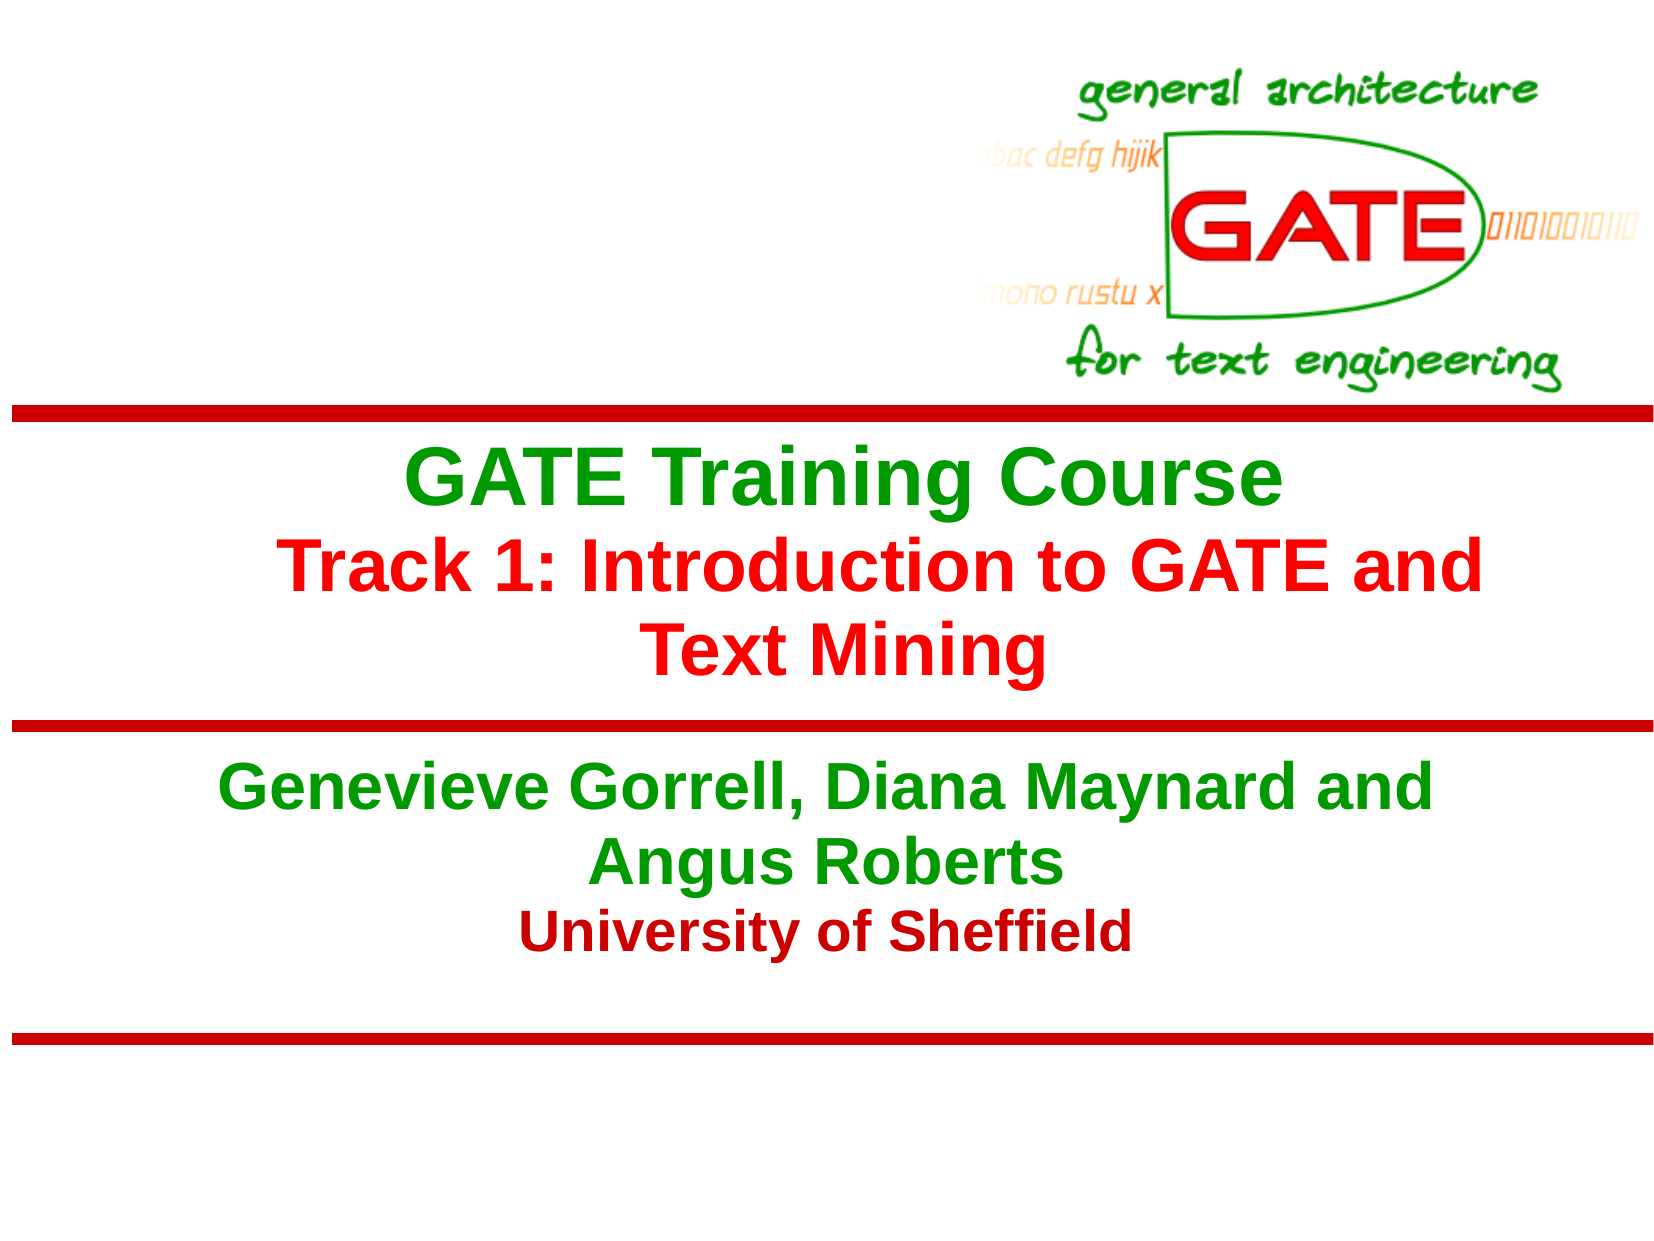

# GATE Training Course Track 1: Introduction to GATE and Text Mining
Genevieve Gorrell, Diana Maynard and Angus Roberts
University of Sheffield